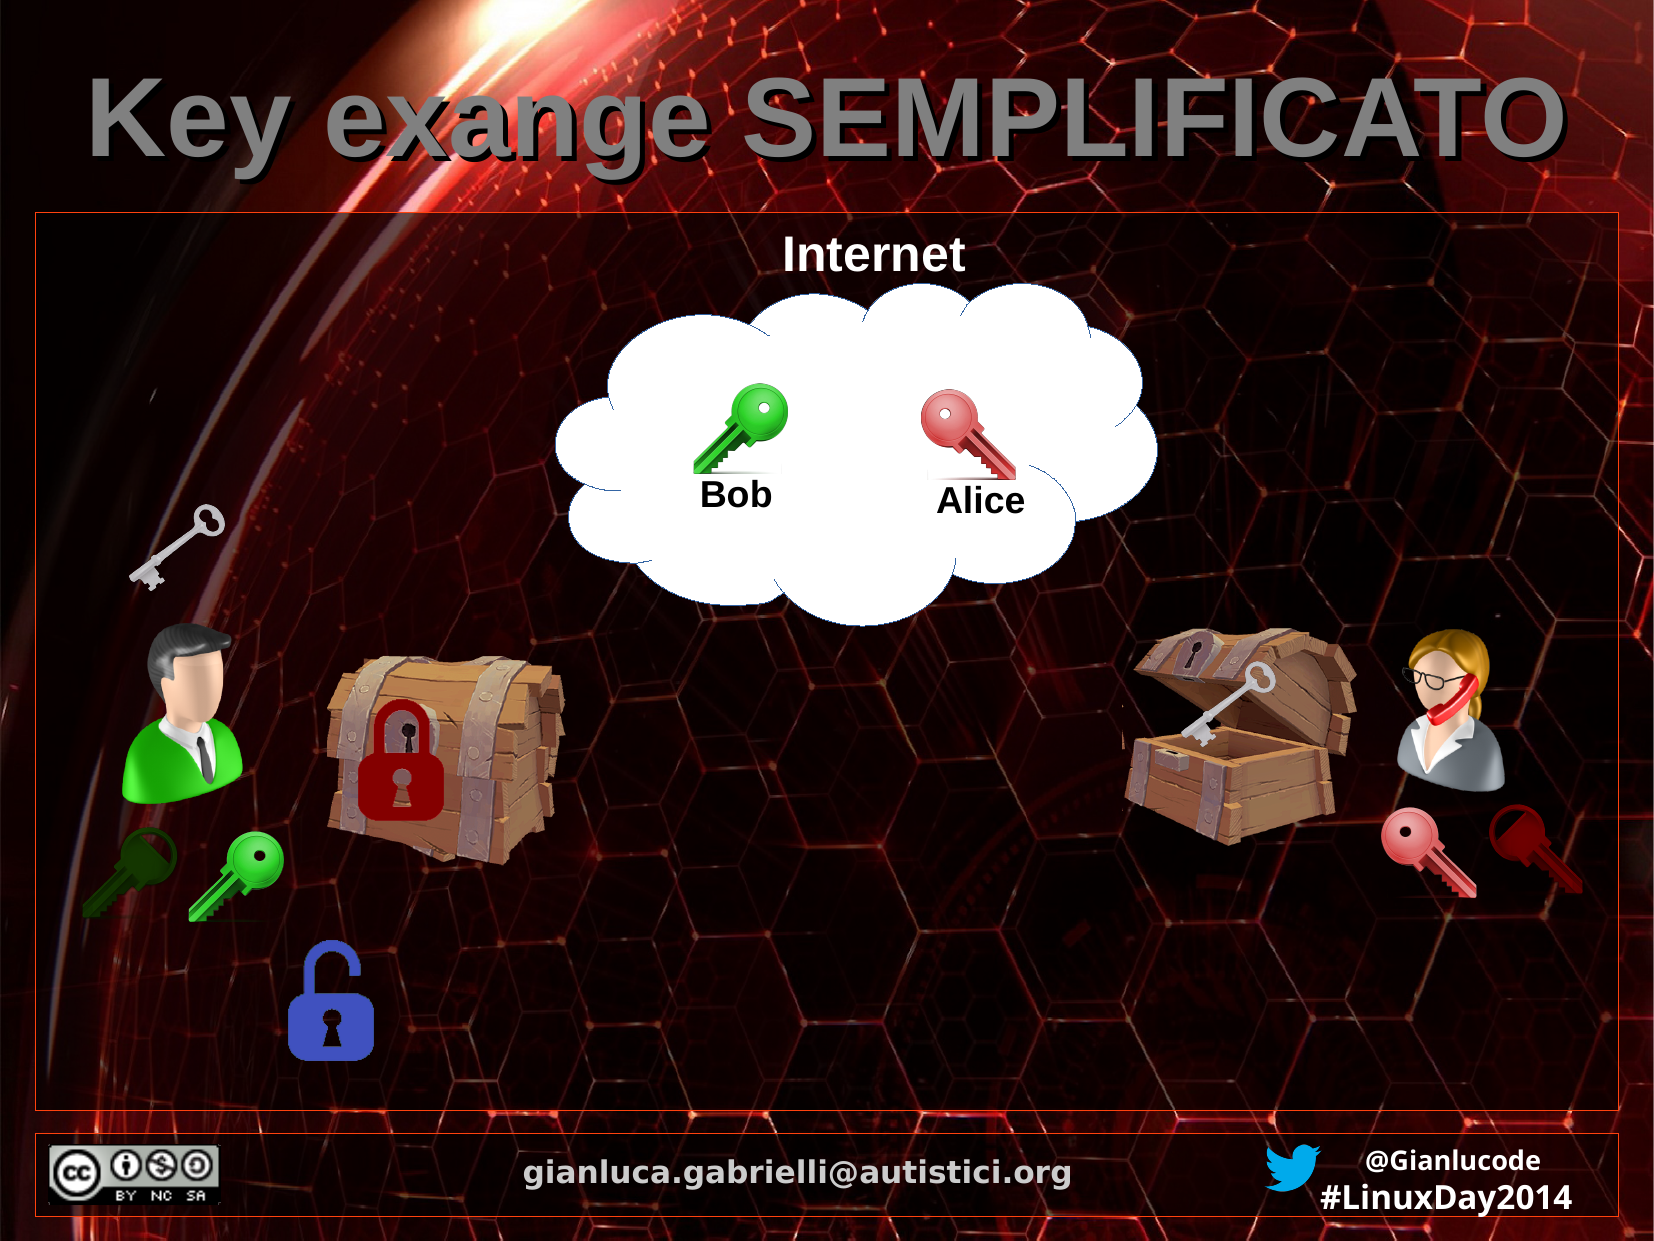

Key exange SEMPLIFICATO
Internet
Bob
Alice
@Gianlucode
gianluca.gabrielli@autistici.org
#LinuxDay2014